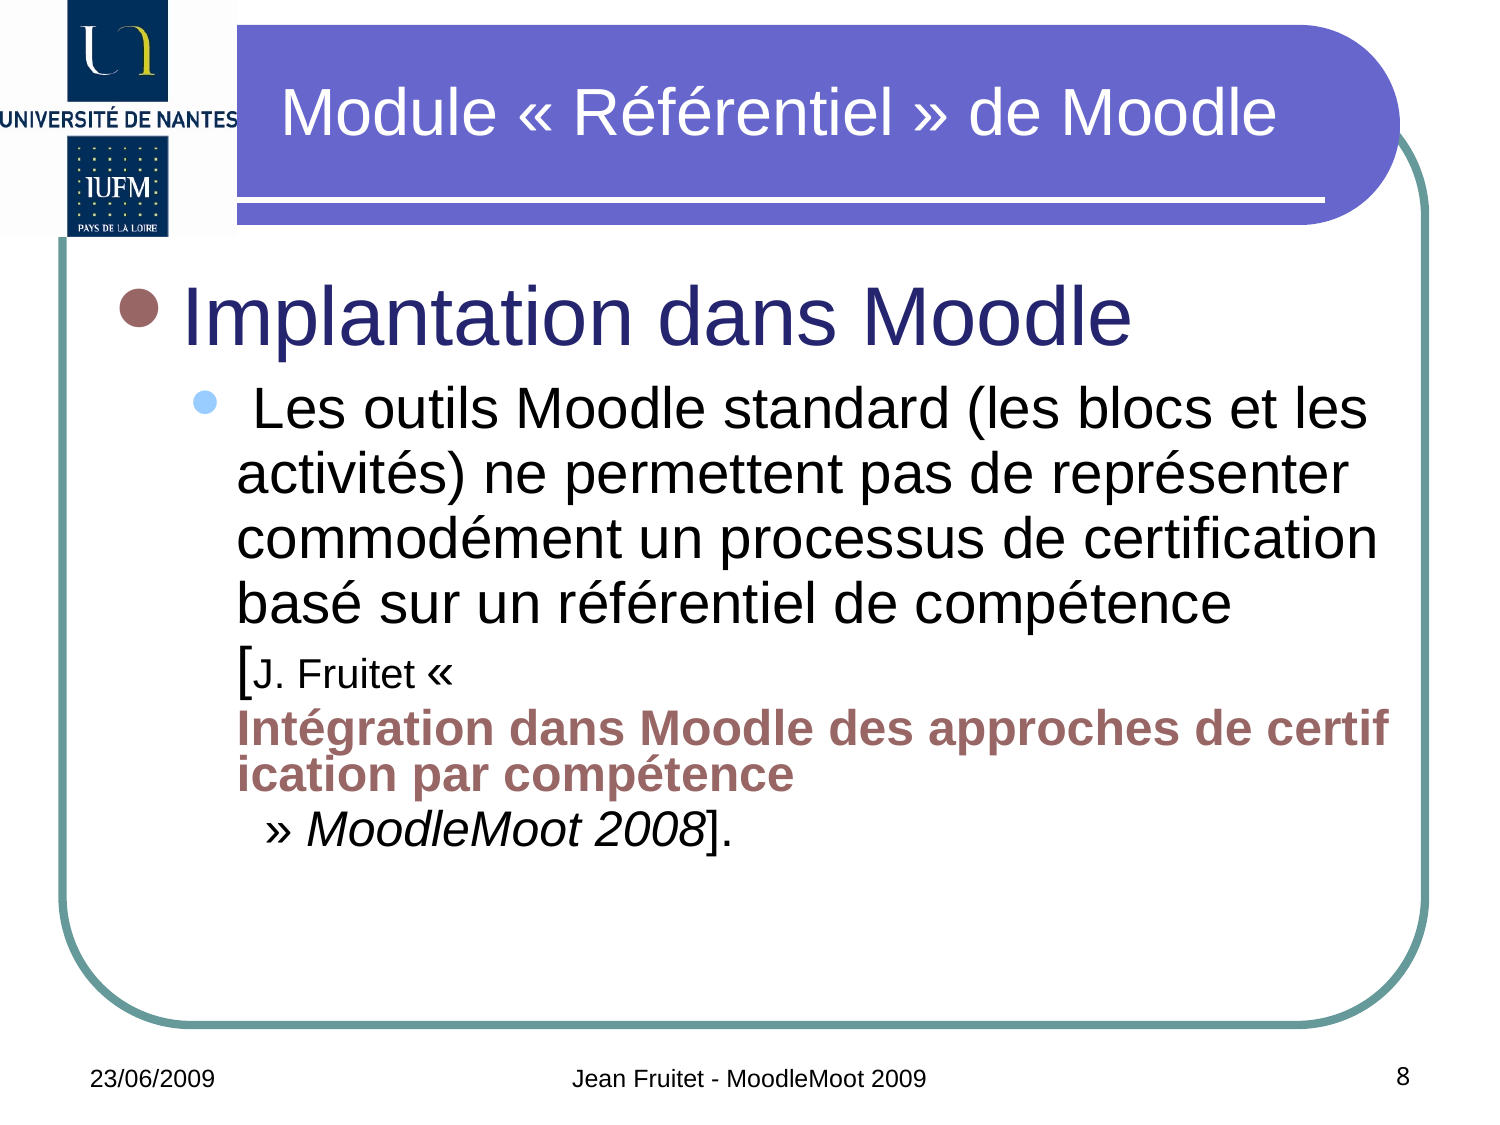

Module « Référentiel » de Moodle
# Implantation dans Moodle
 Les outils Moodle standard (les blocs et les activités) ne permettent pas de représenter commodément un processus de certification basé sur un référentiel de compétence
[J. Fruitet « Intégration dans Moodle des approches de certification par compétence  » MoodleMoot 2008].
23/06/2009
Jean Fruitet - MoodleMoot 2009
8